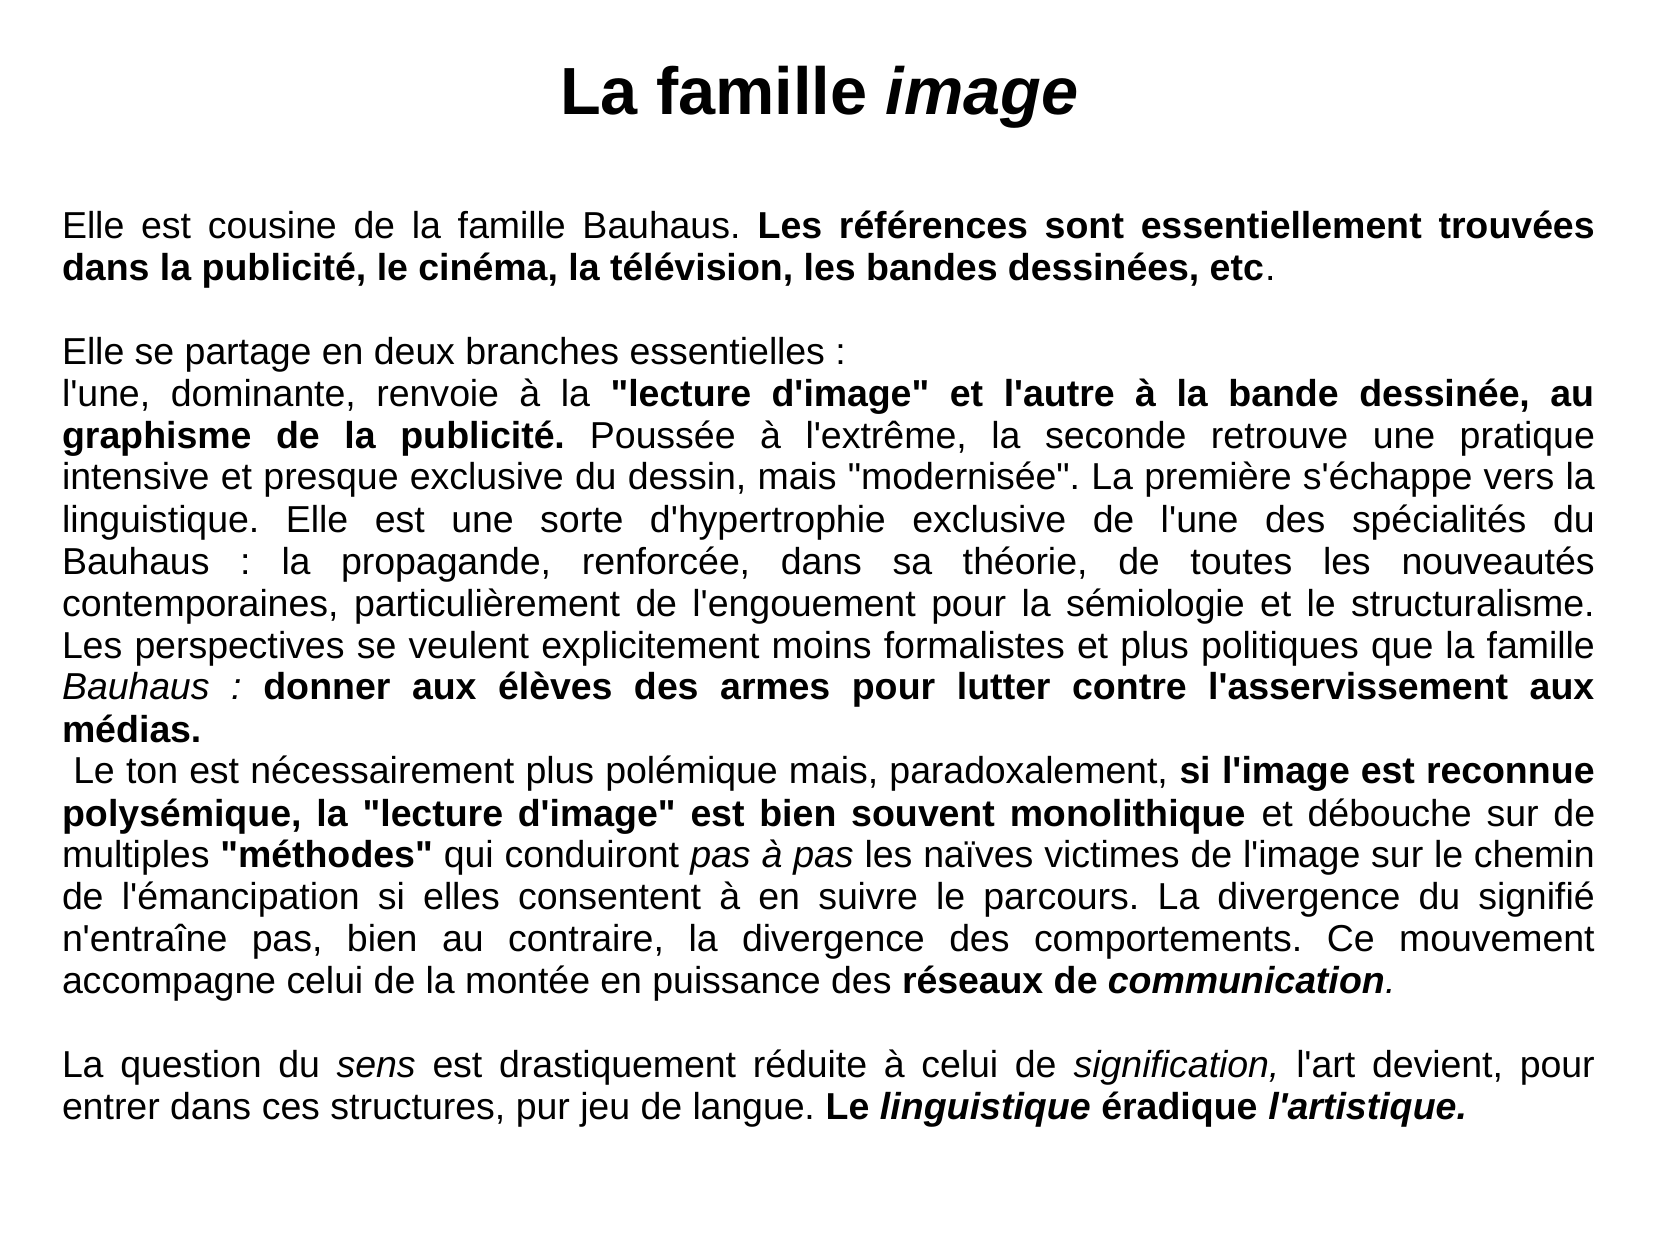

La famille image
Elle est cousine de la famille Bauhaus. Les références sont essentiellement trouvées dans la publicité, le cinéma, la télévision, les bandes dessinées, etc.
Elle se partage en deux branches essentielles :
l'une, dominante, renvoie à la "lecture d'image" et l'autre à la bande dessinée, au graphisme de la publicité. Poussée à l'extrême, la seconde retrouve une pratique intensive et presque exclusive du dessin, mais "modernisée". La première s'échappe vers la linguistique. Elle est une sorte d'hypertrophie exclusive de l'une des spécialités du Bauhaus : la propagande, renforcée, dans sa théorie, de toutes les nouveautés contemporaines, particulièrement de l'engouement pour la sémiologie et le structuralisme. Les perspectives se veulent explicitement moins formalistes et plus politiques que la famille Bauhaus : donner aux élèves des armes pour lutter contre l'asservissement aux médias.
 Le ton est nécessairement plus polémique mais, paradoxalement, si l'image est reconnue polysémique, la "lecture d'image" est bien souvent monolithique et débouche sur de multiples "méthodes" qui conduiront pas à pas les naïves victimes de l'image sur le chemin de l'émancipation si elles consentent à en suivre le parcours. La divergence du signifié n'entraîne pas, bien au contraire, la divergence des comportements. Ce mouvement accompagne celui de la montée en puissance des réseaux de communication.
La question du sens est drastiquement réduite à celui de signification, l'art devient, pour entrer dans ces structures, pur jeu de langue. Le linguistique éradique l'artistique.